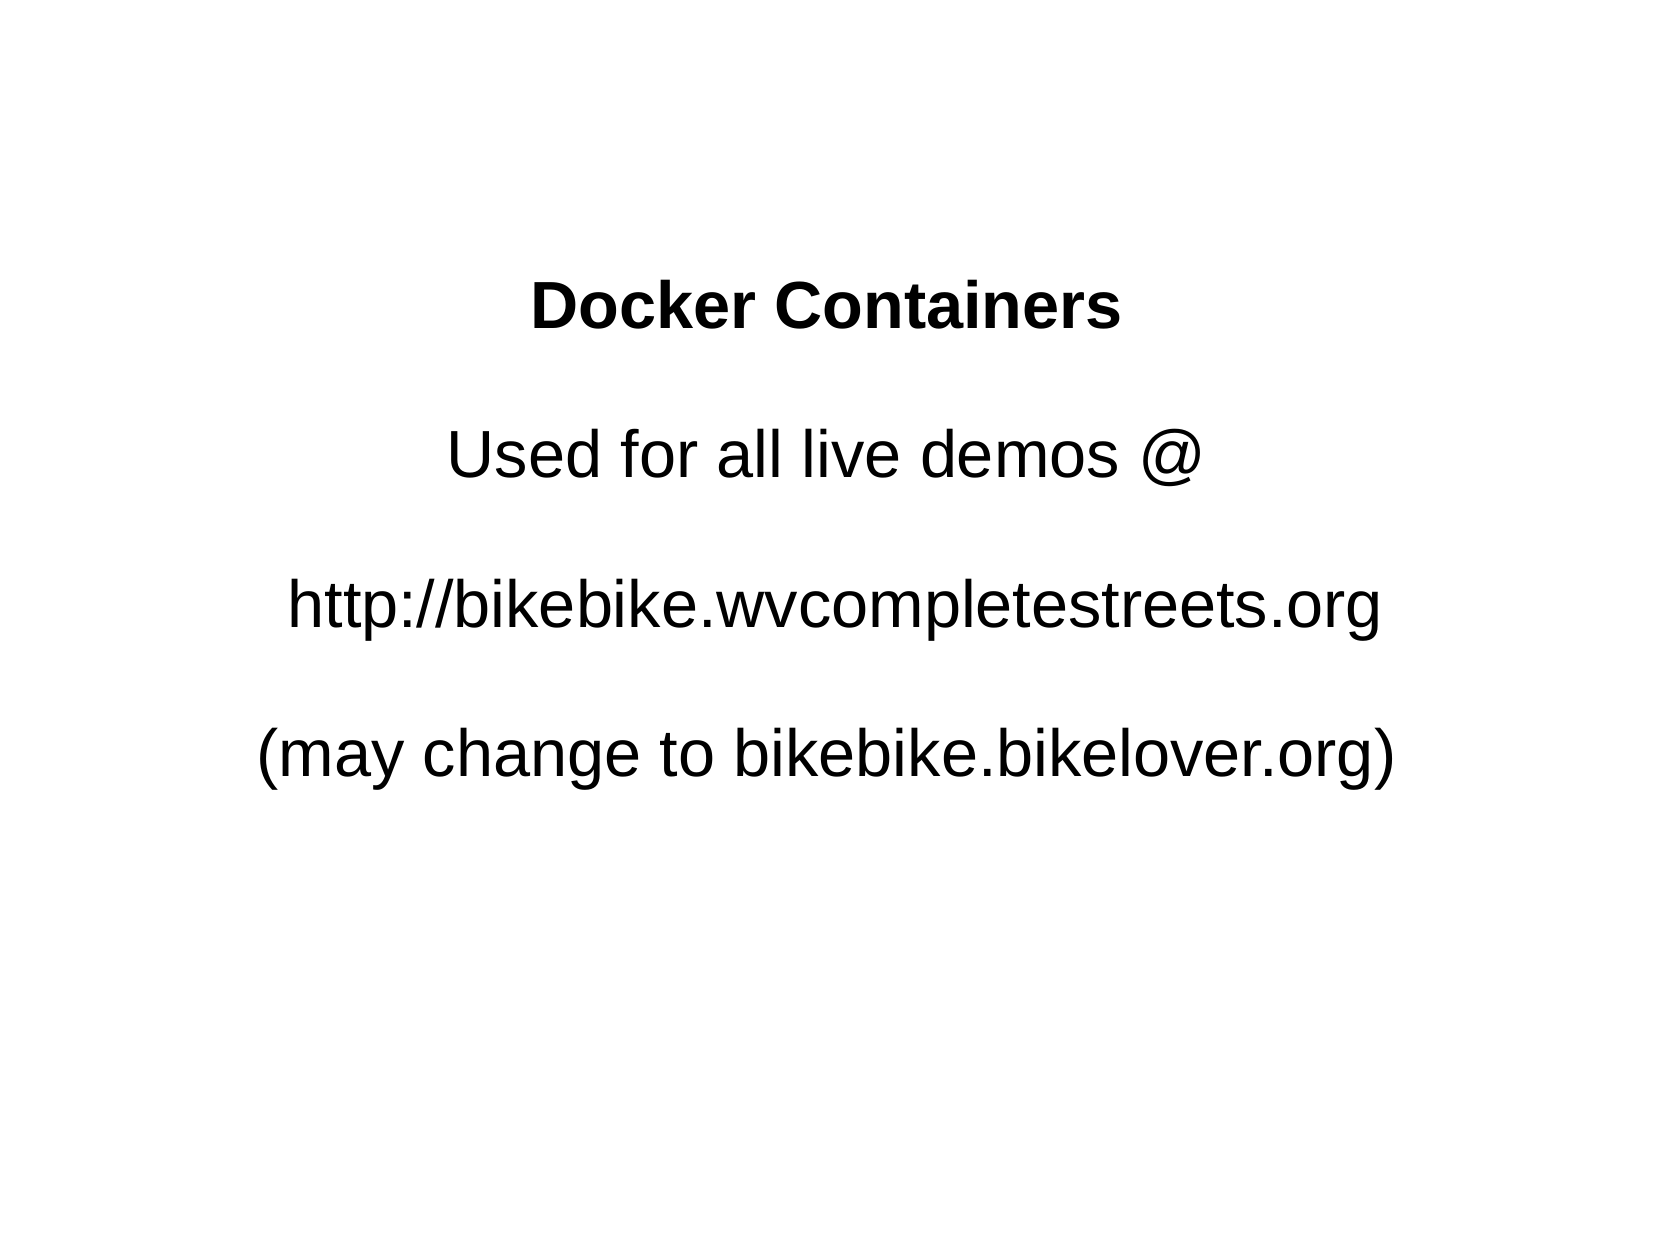

# Docker Containers
Used for all live demos @
 http://bikebike.wvcompletestreets.org
(may change to bikebike.bikelover.org)